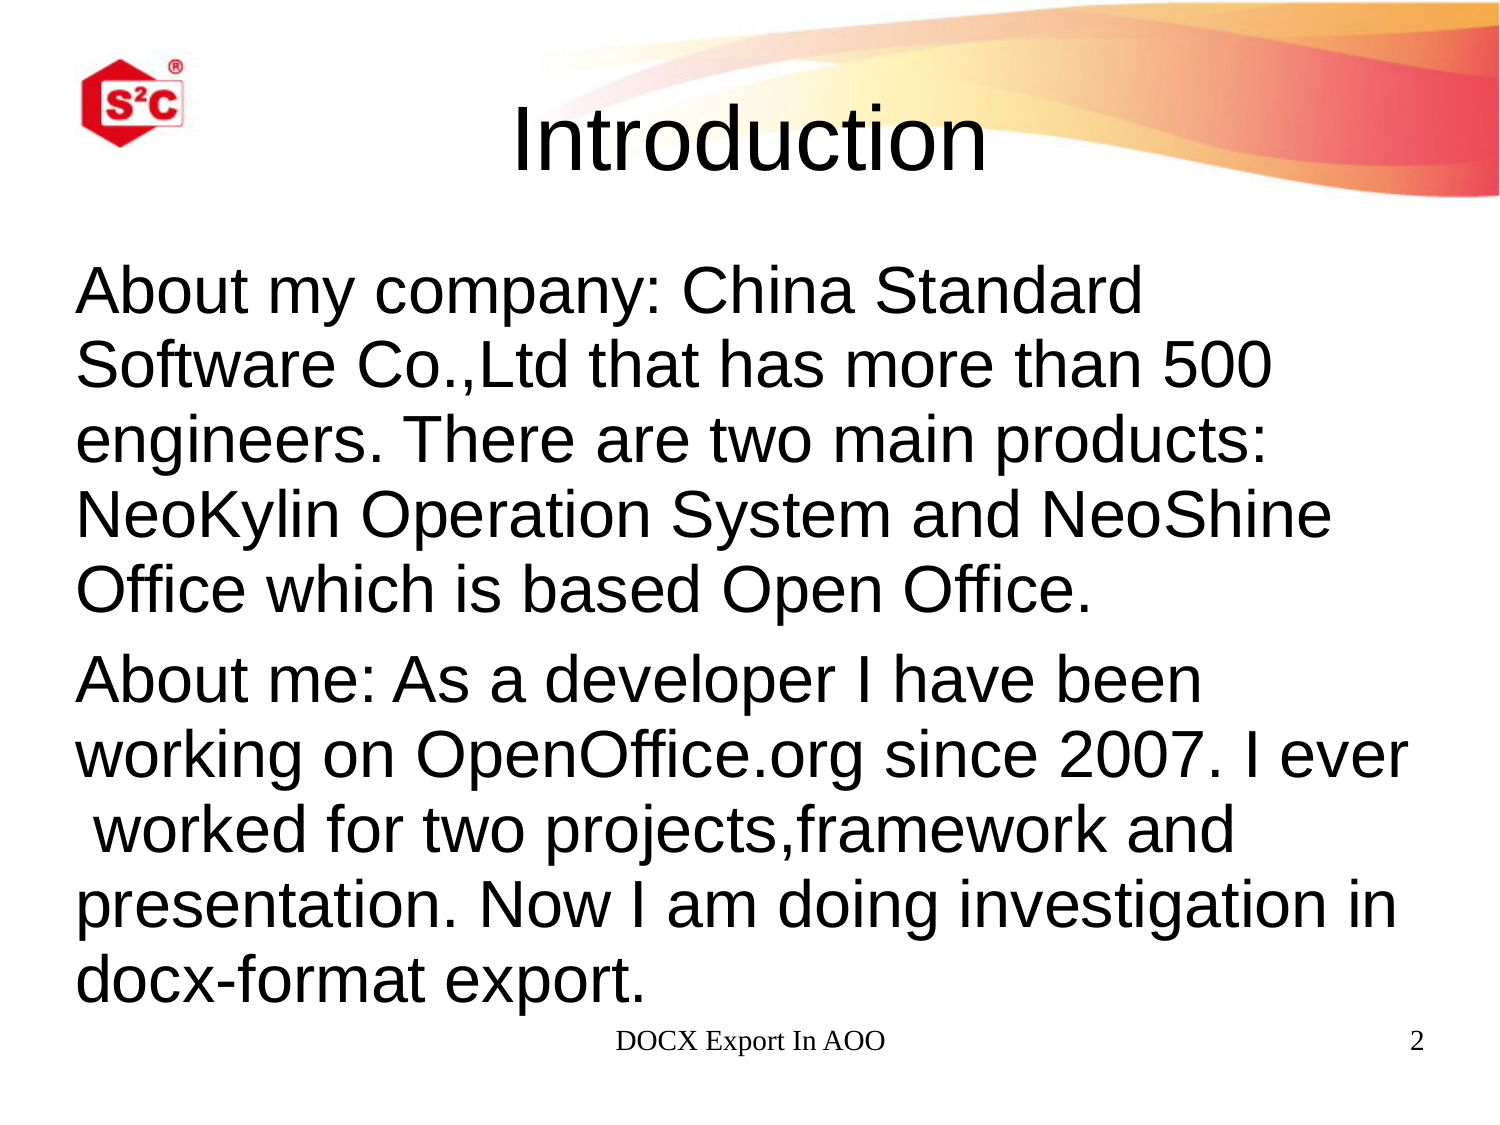

# Introduction
About my company: China Standard Software Co.,Ltd that has more than 500 engineers. There are two main products: NeoKylin Operation System and NeoShine Office which is based Open Office.
About me: As a developer I have been working on OpenOffice.org since 2007. I ever worked for two projects,framework and presentation. Now I am doing investigation in docx-format export.
DOCX Export In AOO
2